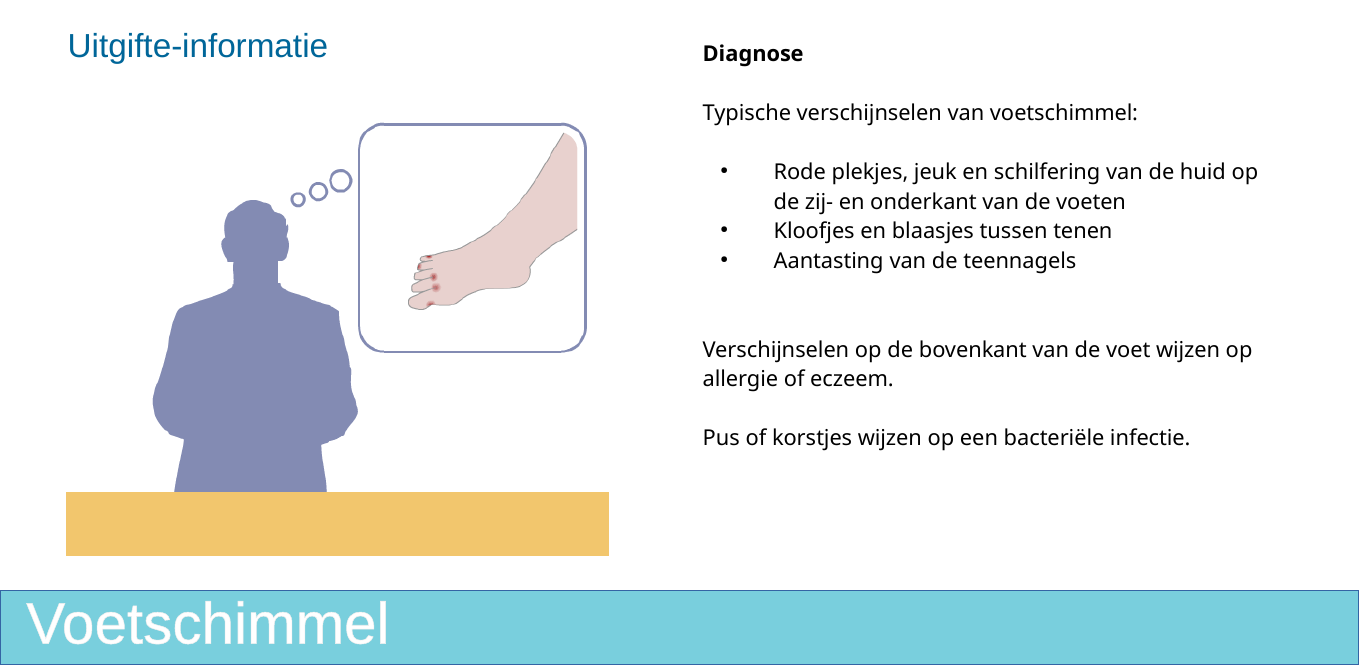

# Uitgifte-informatie
Diagnose
Typische verschijnselen van voetschimmel:
Rode plekjes, jeuk en schilfering van de huid op de zij- en onderkant van de voeten
Kloofjes en blaasjes tussen tenen
Aantasting van de teennagels
Verschijnselen op de bovenkant van de voet wijzen op allergie of eczeem.
Pus of korstjes wijzen op een bacteriële infectie.
Voetschimmel